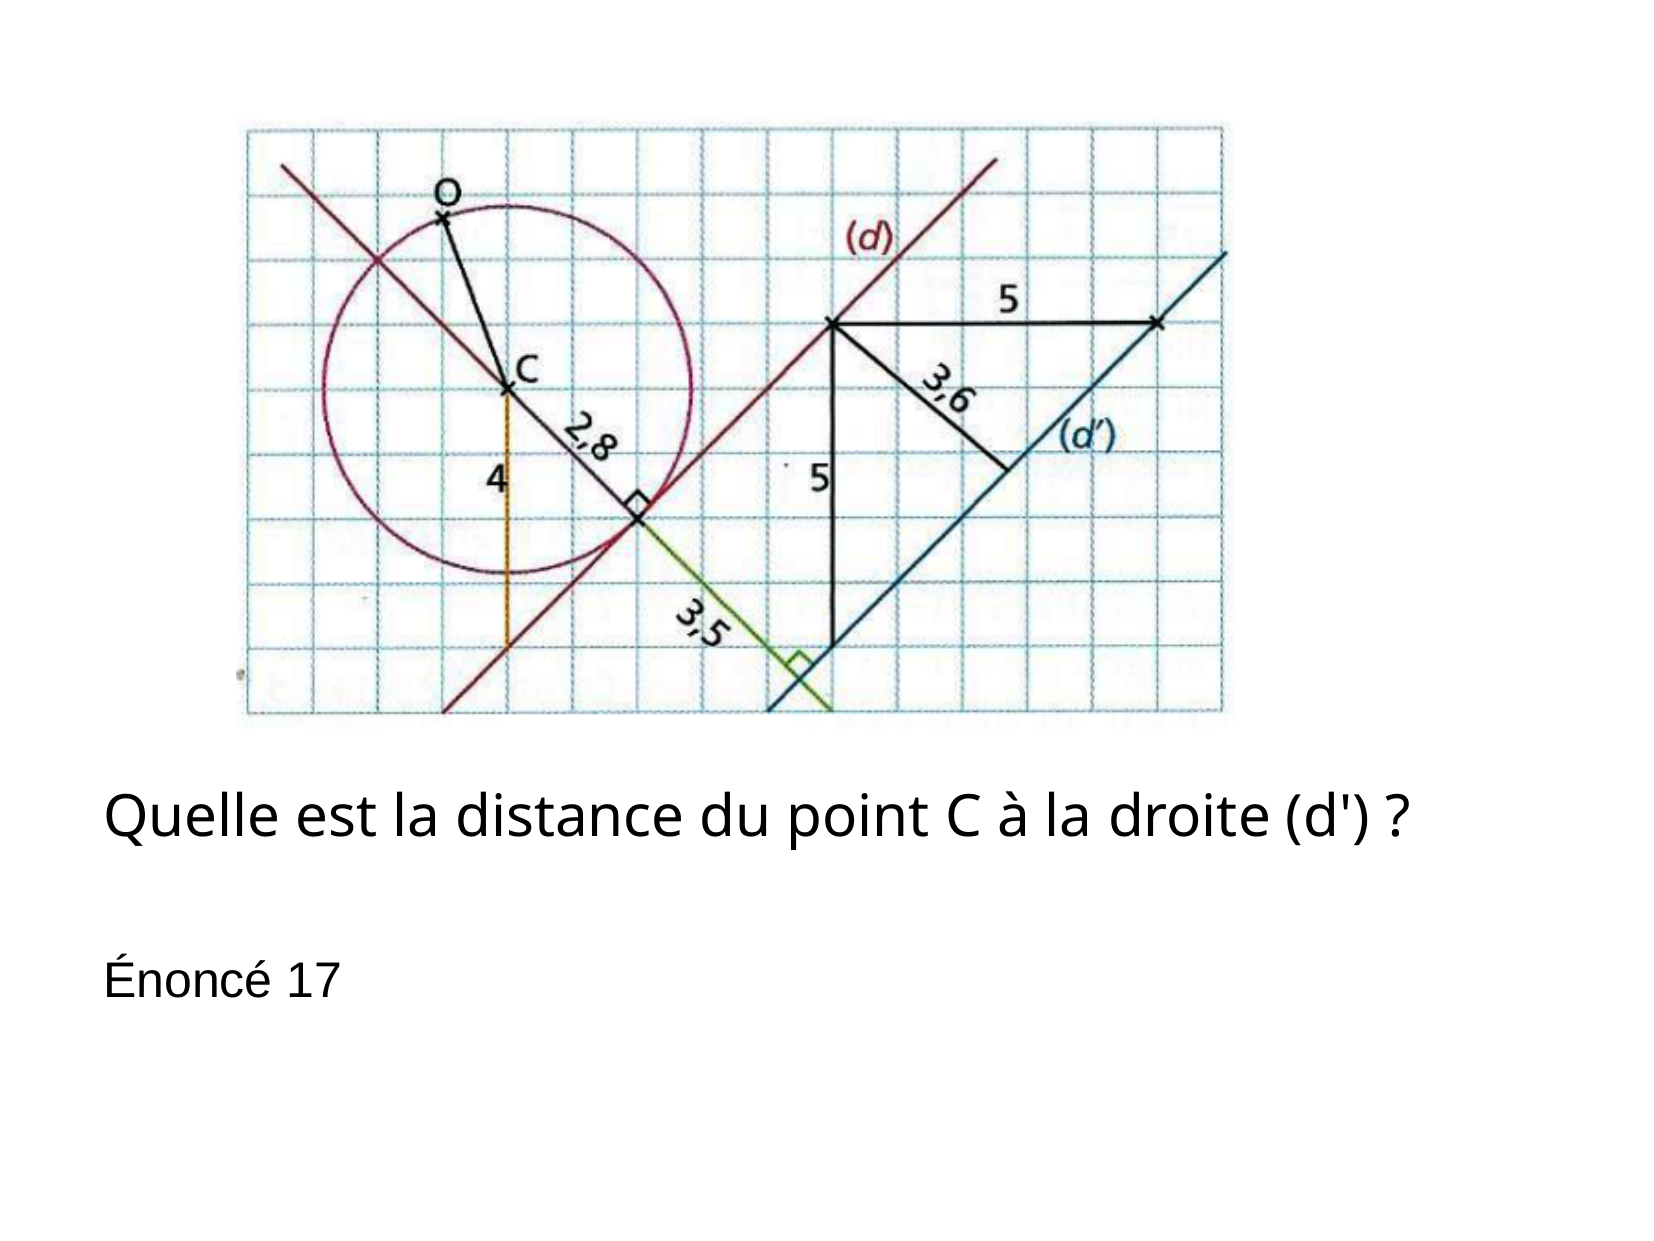

Quelle est la distance du point C à la droite (d') ?
Énoncé 17